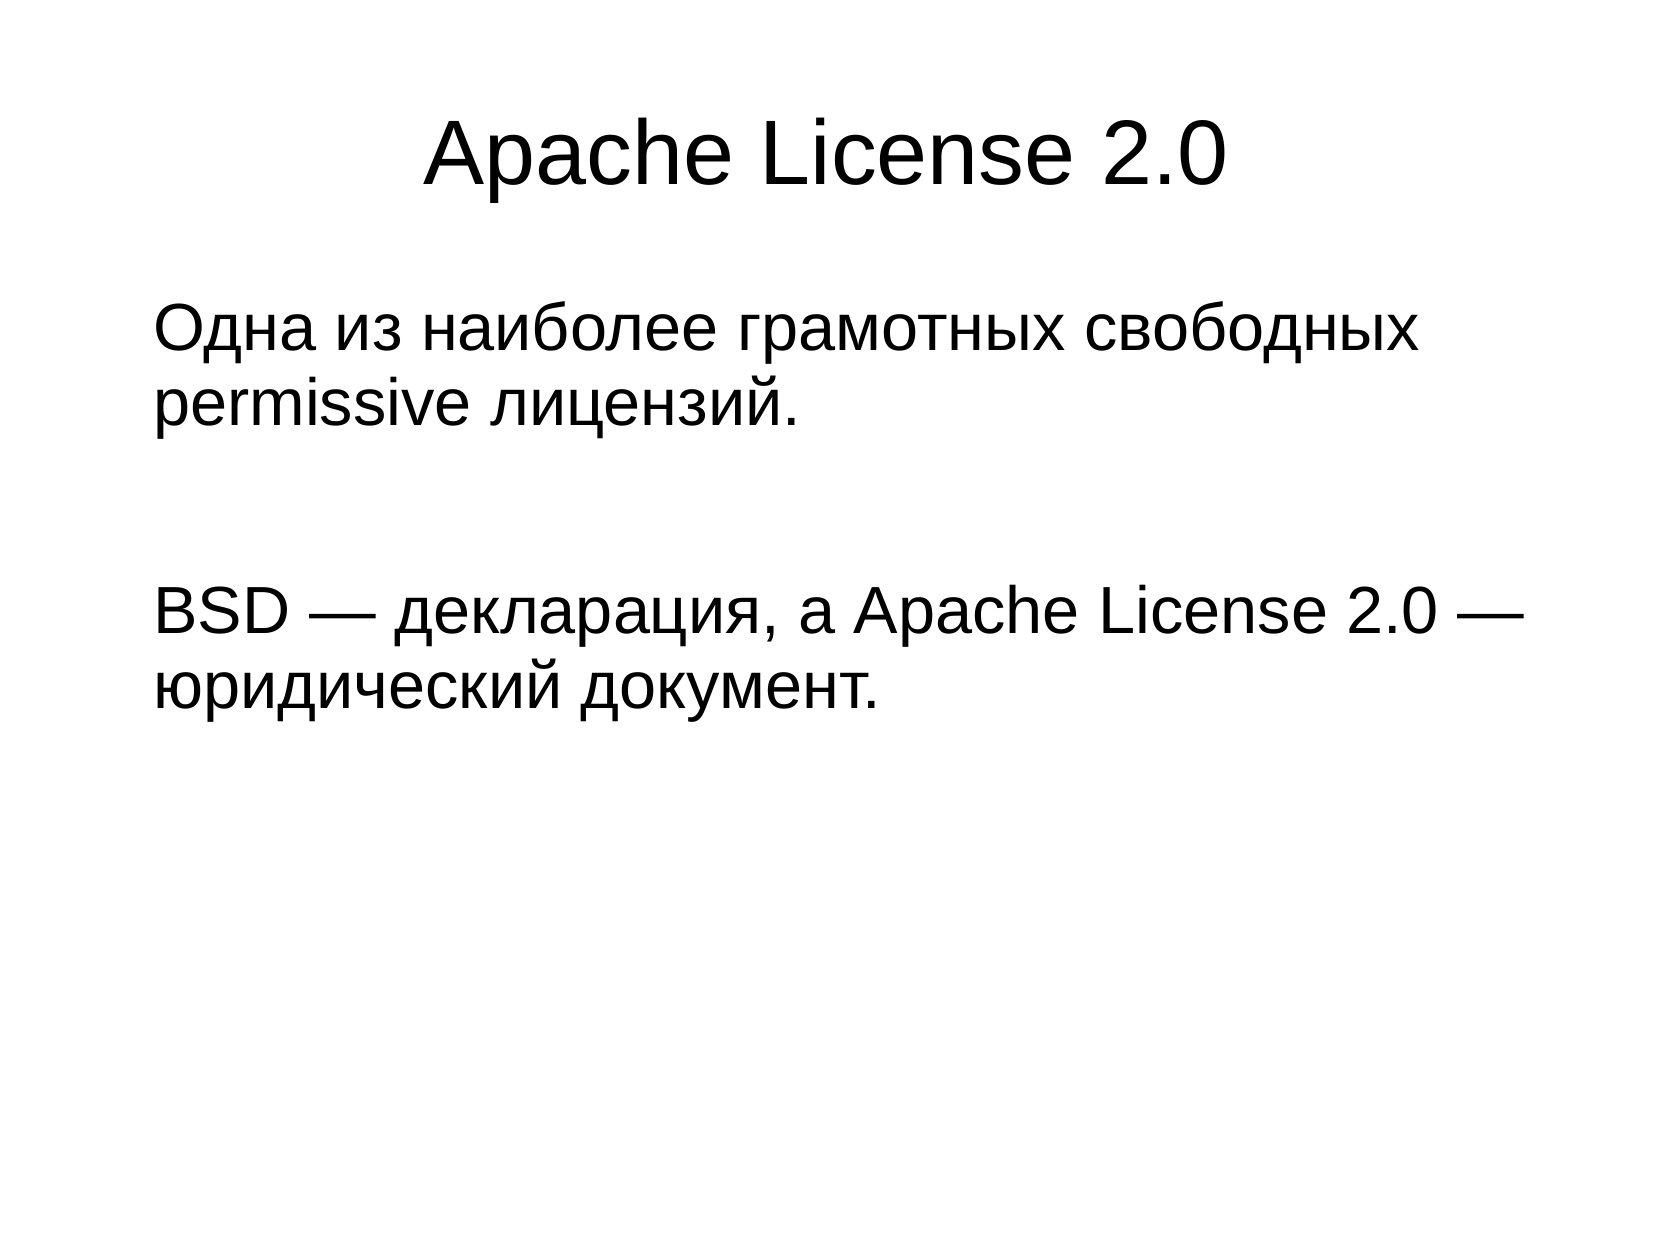

# Apache License 2.0
Одна из наиболее грамотных свободных permissive лицензий.
BSD — декларация, а Apache License 2.0 — юридический документ.